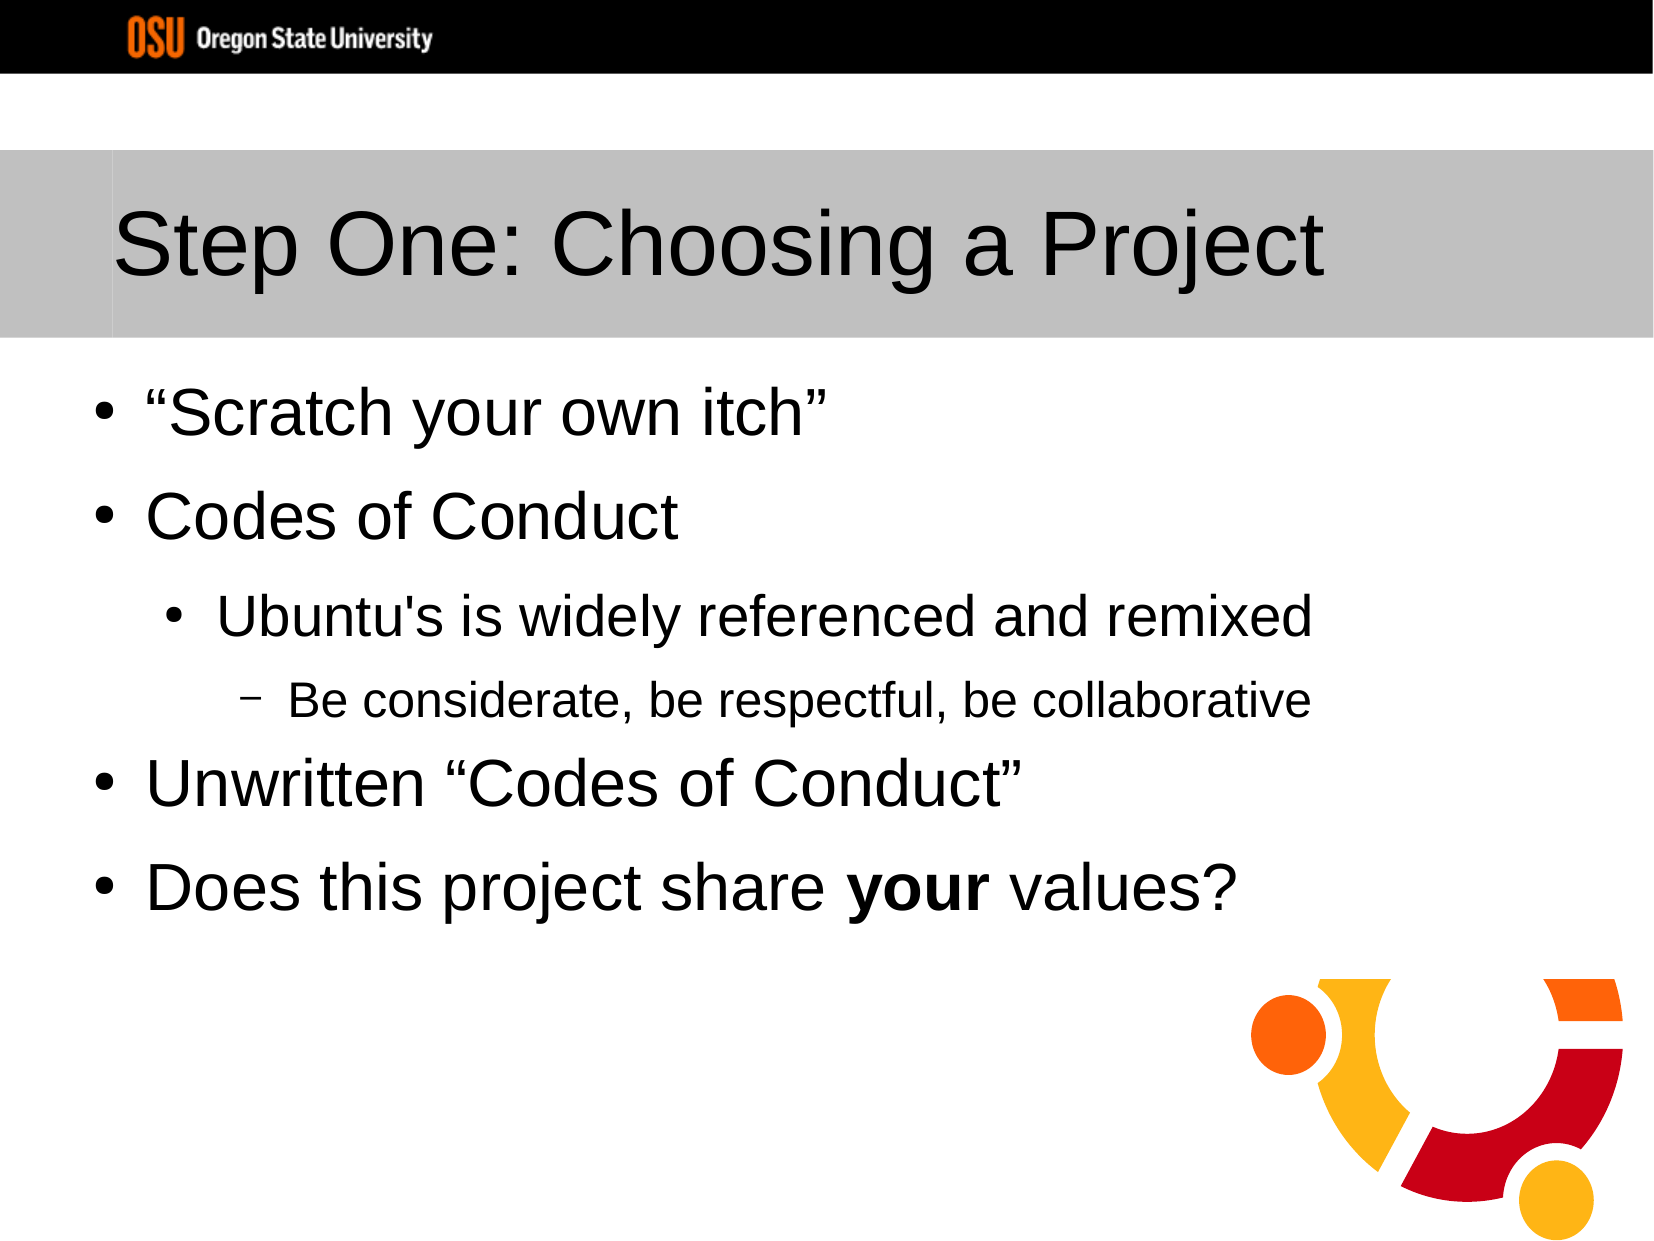

# Step One: Choosing a Project
“Scratch your own itch”
Codes of Conduct
Ubuntu's is widely referenced and remixed
Be considerate, be respectful, be collaborative
Unwritten “Codes of Conduct”
Does this project share your values?